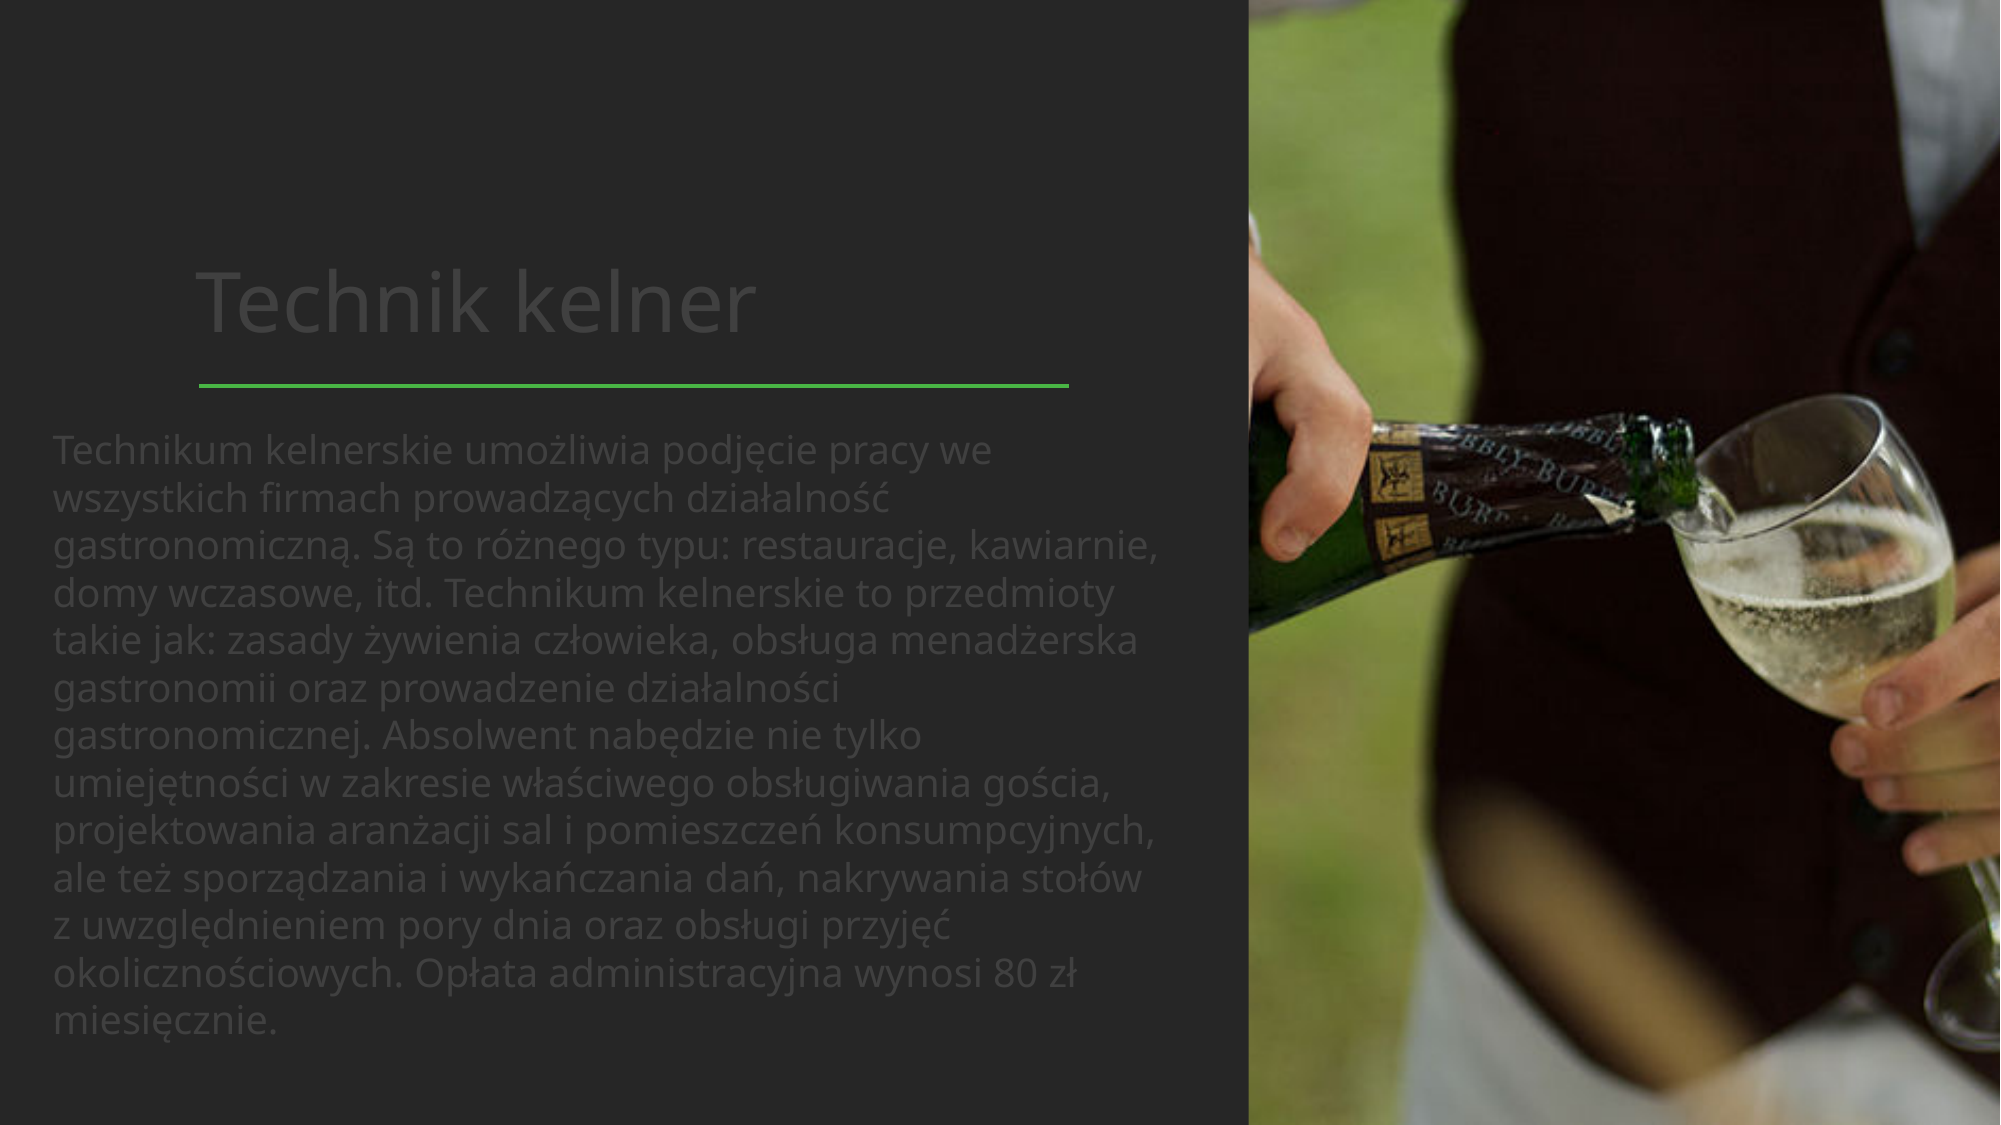

# Technik kelner
Technikum kelnerskie umożliwia podjęcie pracy we wszystkich firmach prowadzących działalność gastronomiczną. Są to różnego typu: restauracje, kawiarnie, domy wczasowe, itd. Technikum kelnerskie to przedmioty takie jak: zasady żywienia człowieka, obsługa menadżerska gastronomii oraz prowadzenie działalności gastronomicznej. Absolwent nabędzie nie tylko umiejętności w zakresie właściwego obsługiwania gościa, projektowania aranżacji sal i pomieszczeń konsumpcyjnych, ale też sporządzania i wykańczania dań, nakrywania stołów z uwzględnieniem pory dnia oraz obsługi przyjęć okolicznościowych. Opłata administracyjna wynosi 80 zł miesięcznie.